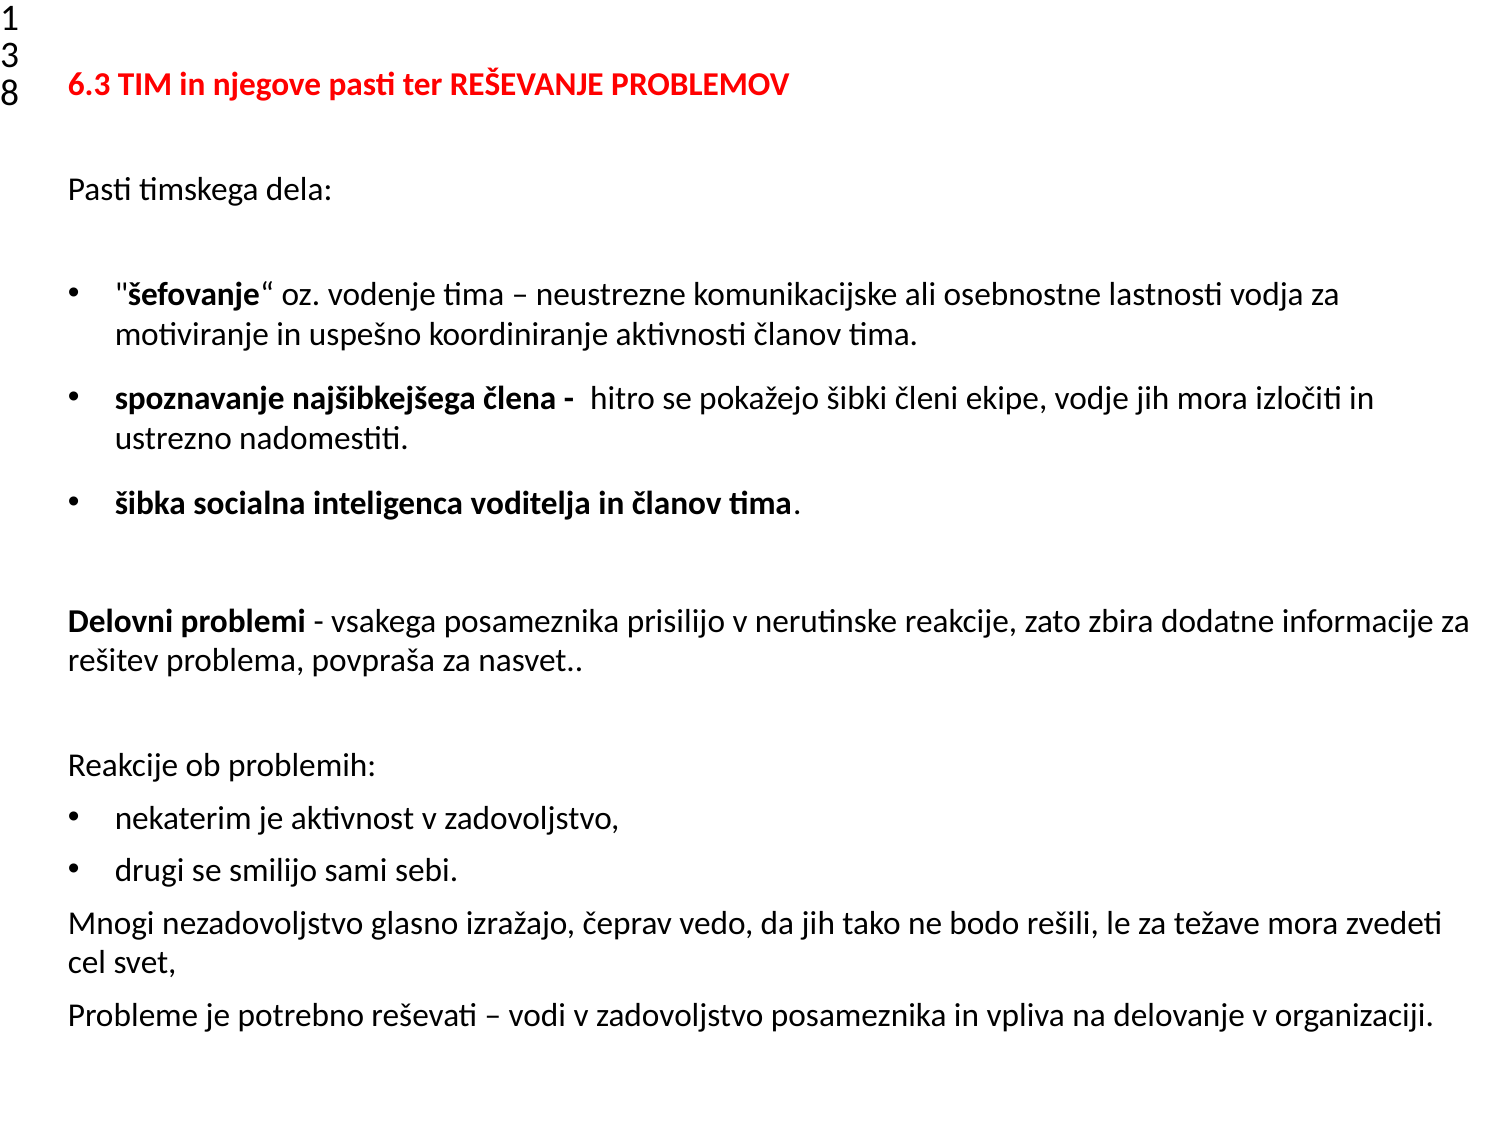

6.3 TIM in njegove pasti ter REŠEVANJE PROBLEMOV
Pasti timskega dela:
"šefovanje“ oz. vodenje tima – neustrezne komunikacijske ali osebnostne lastnosti vodja za motiviranje in uspešno koordiniranje aktivnosti članov tima.
spoznavanje najšibkejšega člena - hitro se pokažejo šibki členi ekipe, vodje jih mora izločiti in ustrezno nadomestiti.
šibka socialna inteligenca voditelja in članov tima.
Delovni problemi - vsakega posameznika prisilijo v nerutinske reakcije, zato zbira dodatne informacije za rešitev problema, povpraša za nasvet..
Reakcije ob problemih:
nekaterim je aktivnost v zadovoljstvo,
drugi se smilijo sami sebi.
Mnogi nezadovoljstvo glasno izražajo, čeprav vedo, da jih tako ne bodo rešili, le za težave mora zvedeti cel svet,
Probleme je potrebno reševati – vodi v zadovoljstvo posameznika in vpliva na delovanje v organizaciji.